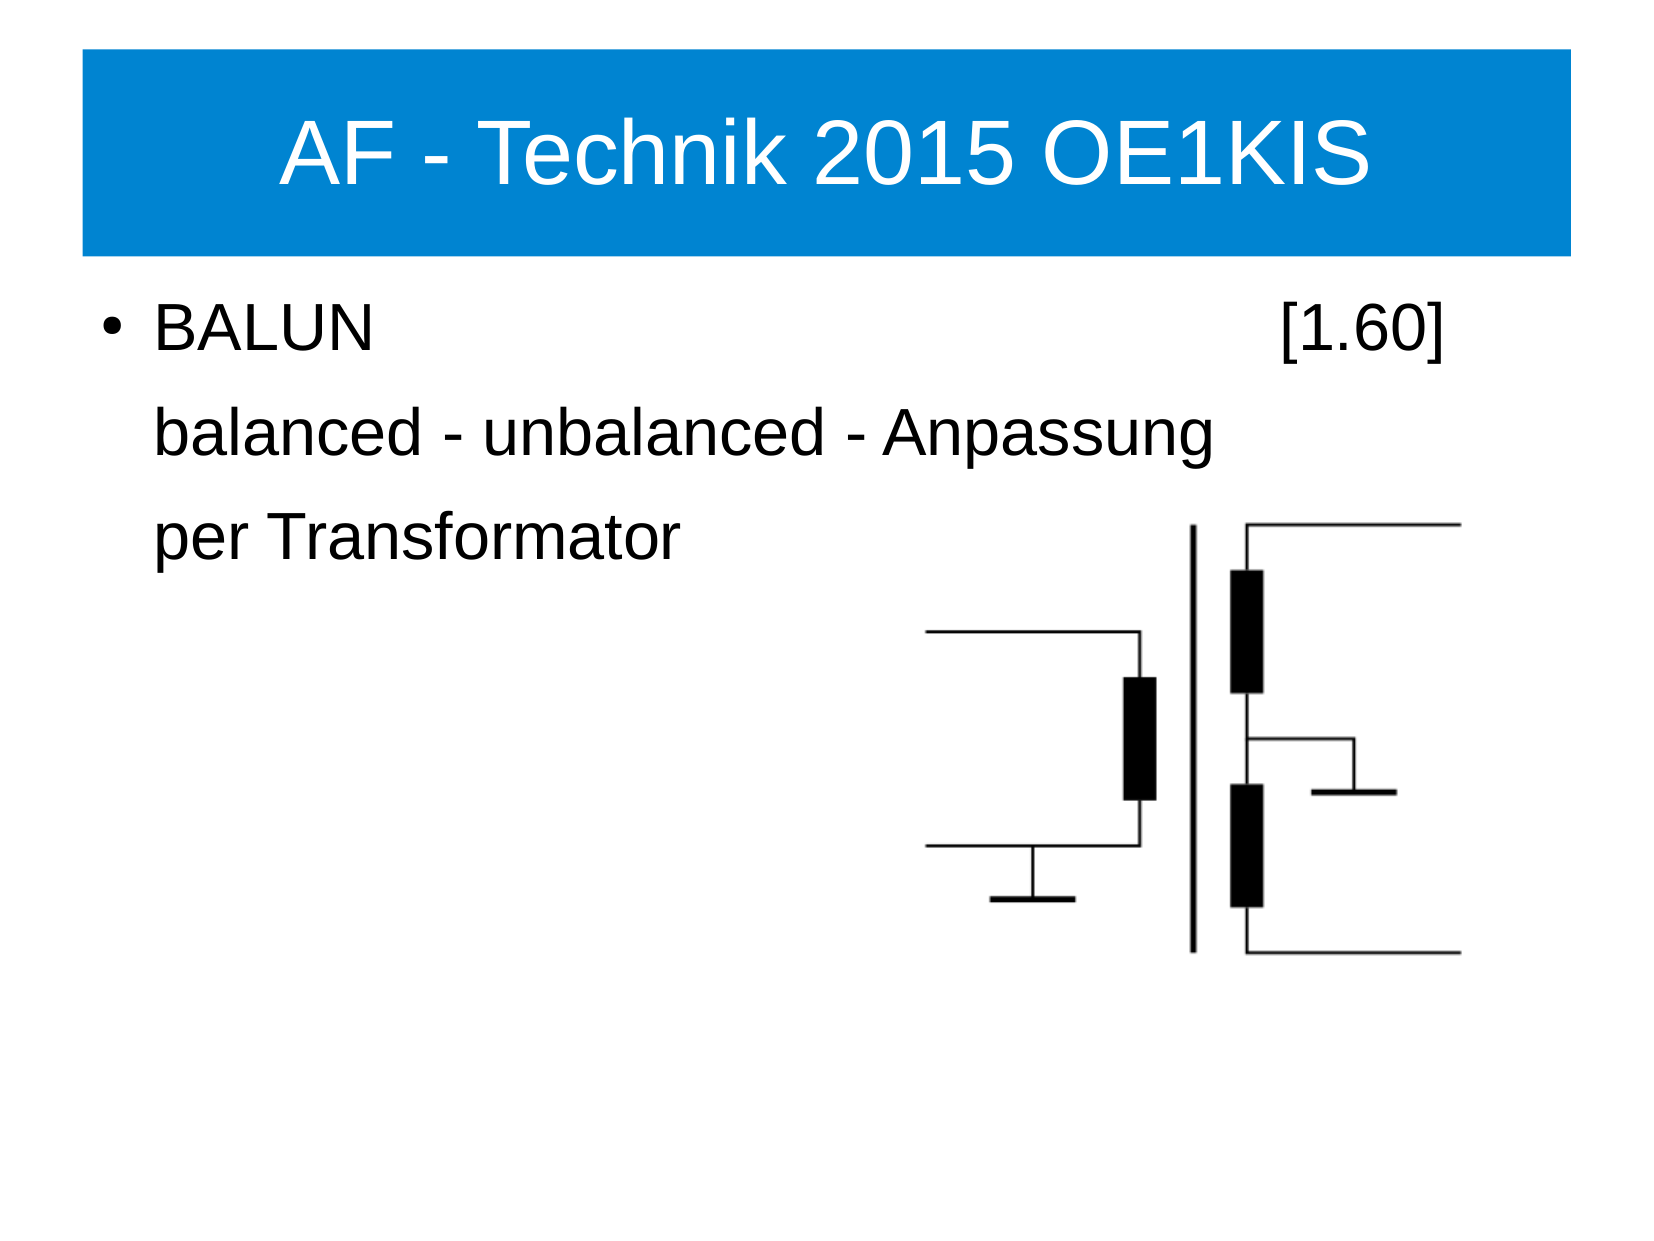

# AF - Technik 2015 OE1KIS
BALUN [1.60]
balanced - unbalanced - Anpassung
per Transformator